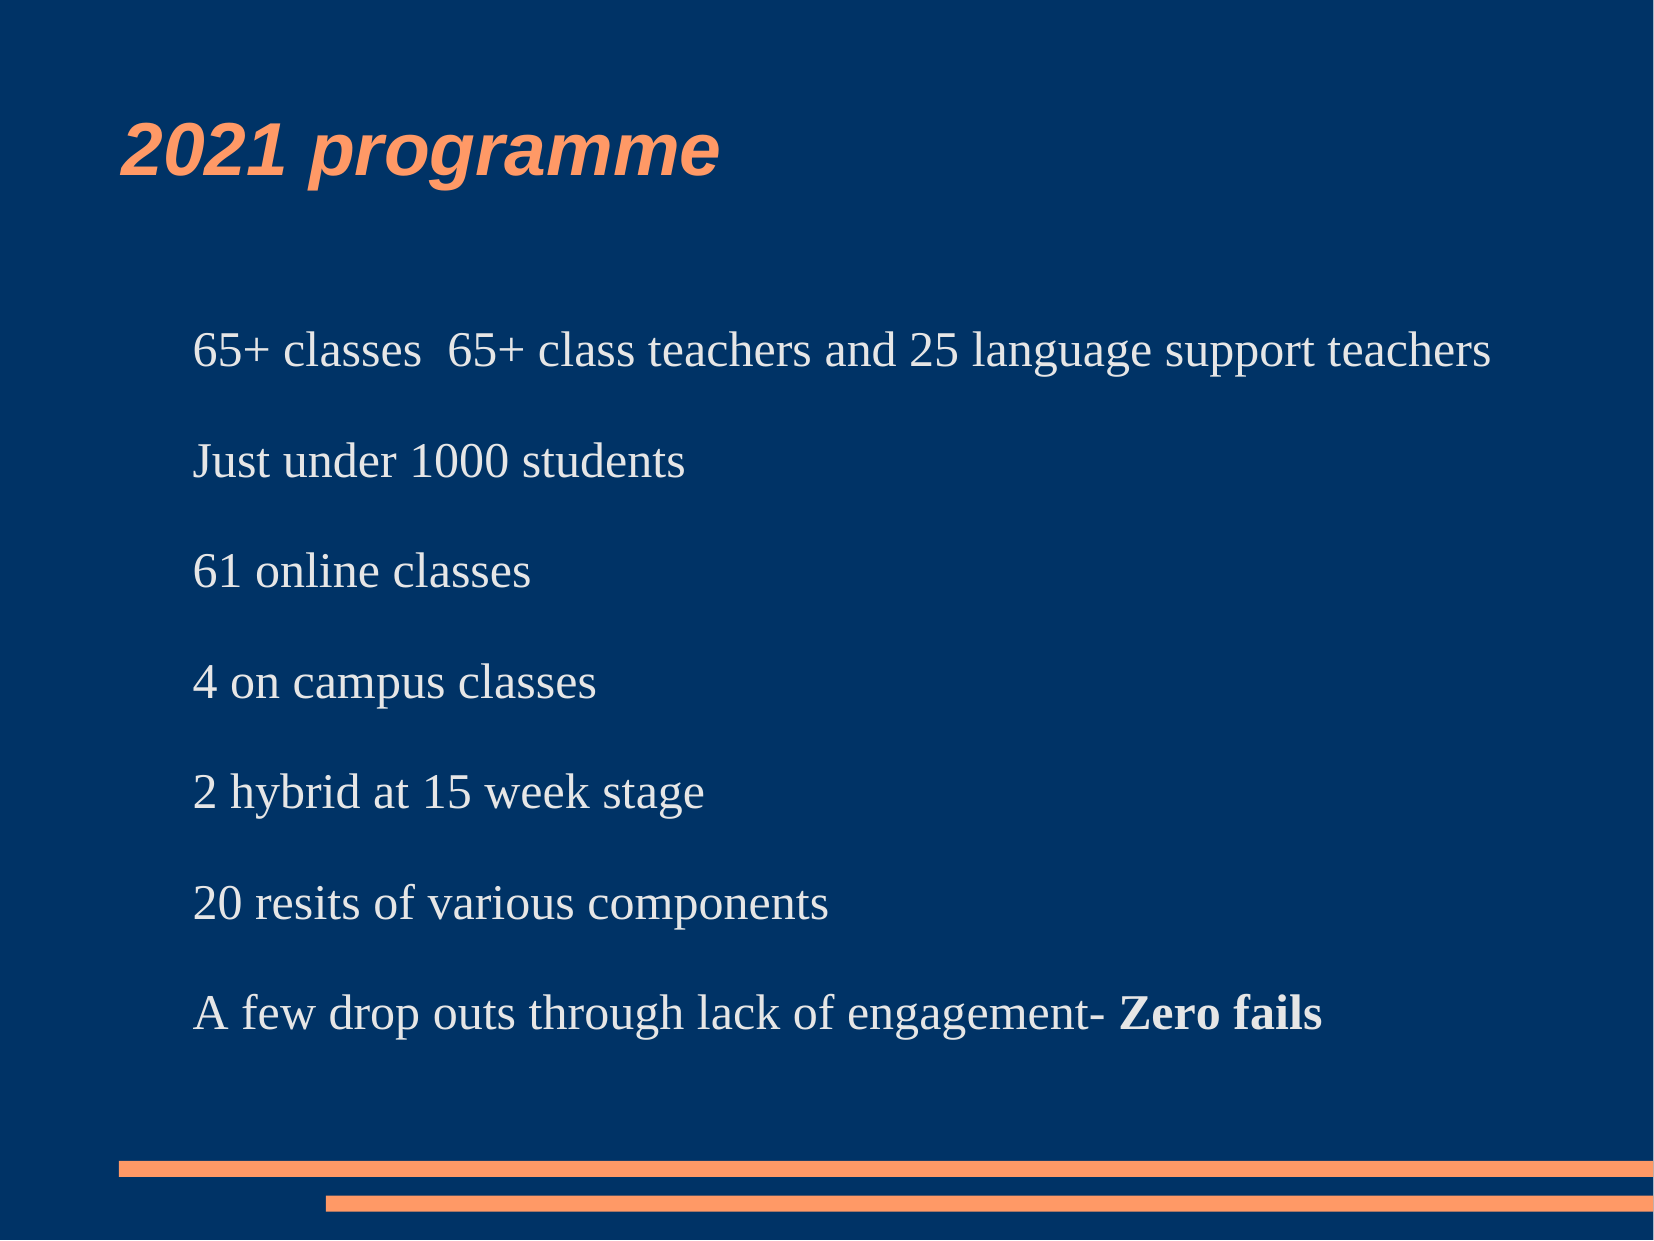

# 2021 programme
65+ classes 65+ class teachers and 25 language support teachers
Just under 1000 students
61 online classes
4 on campus classes
2 hybrid at 15 week stage
20 resits of various components
A few drop outs through lack of engagement- Zero fails